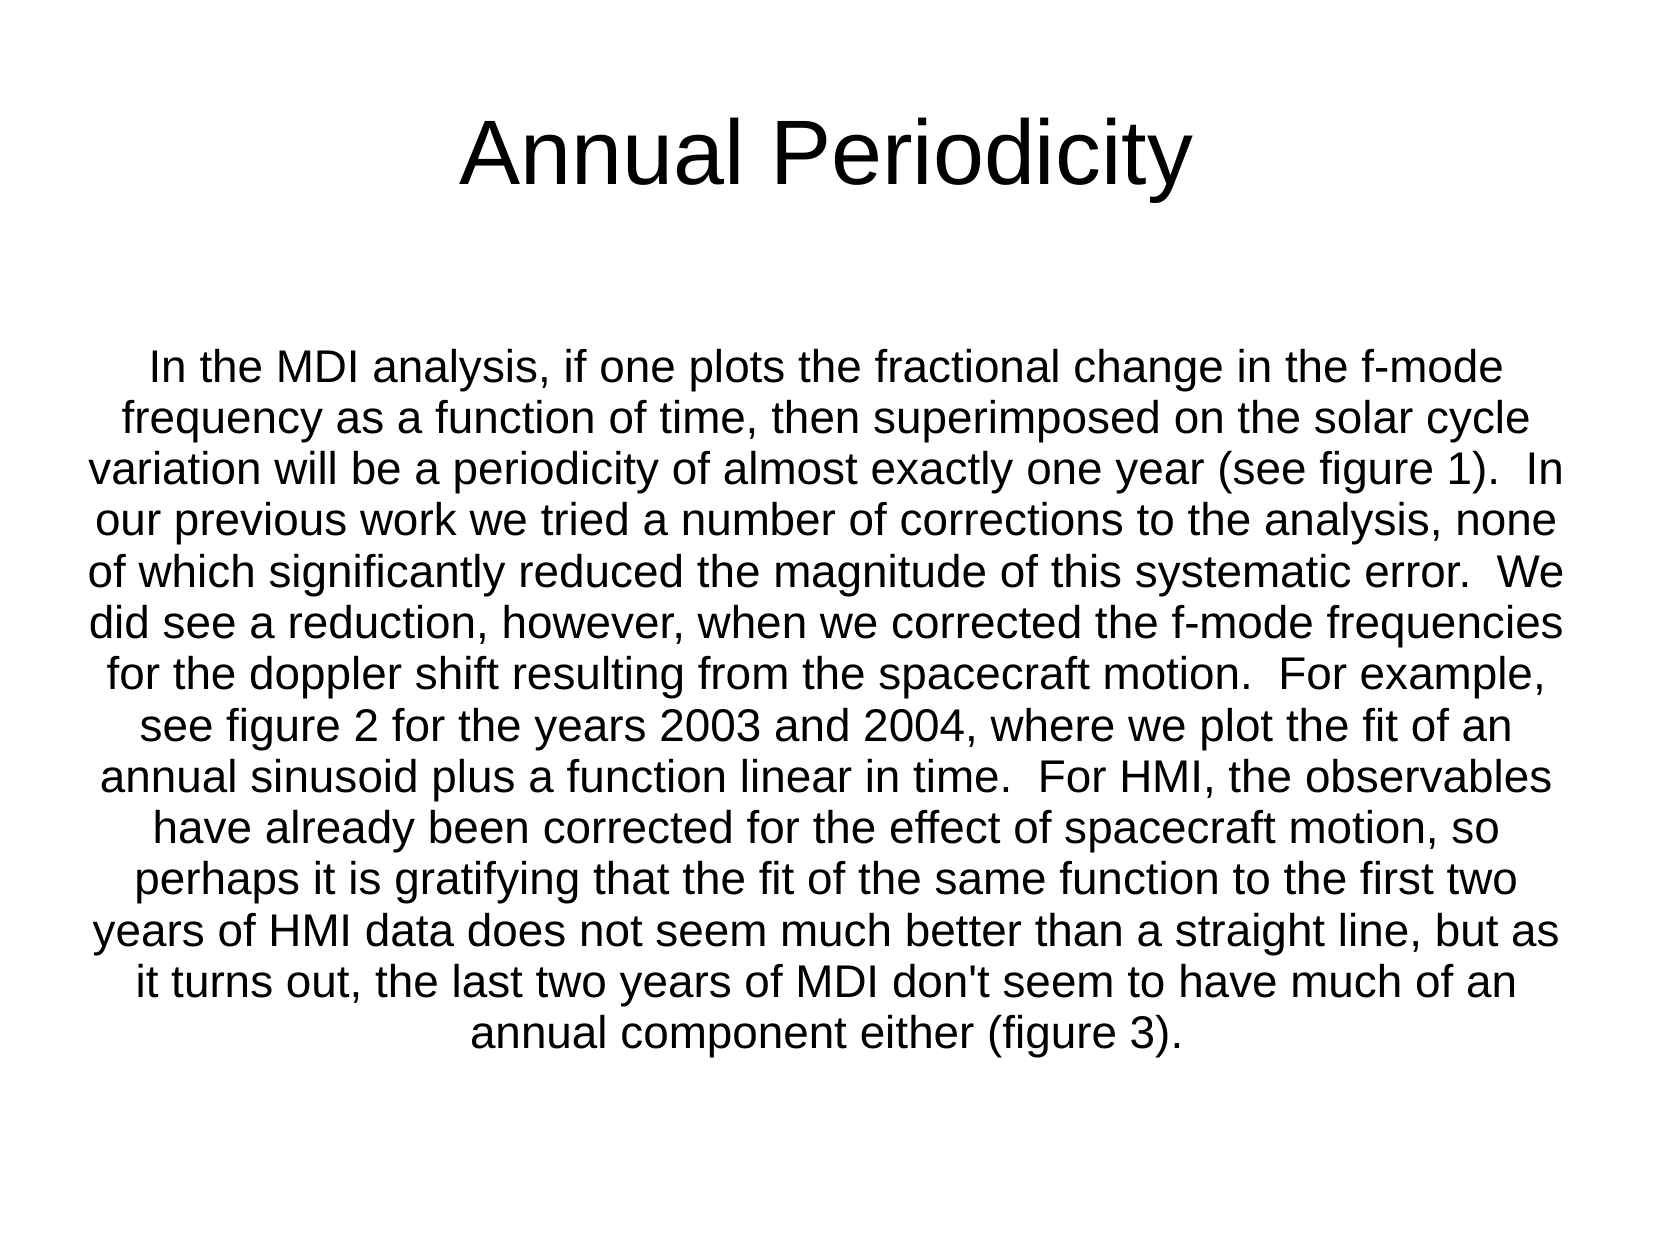

# Annual Periodicity
In the MDI analysis, if one plots the fractional change in the f-mode frequency as a function of time, then superimposed on the solar cycle variation will be a periodicity of almost exactly one year (see figure 1). In our previous work we tried a number of corrections to the analysis, none of which significantly reduced the magnitude of this systematic error. We did see a reduction, however, when we corrected the f-mode frequencies for the doppler shift resulting from the spacecraft motion. For example, see figure 2 for the years 2003 and 2004, where we plot the fit of an annual sinusoid plus a function linear in time. For HMI, the observables have already been corrected for the effect of spacecraft motion, so perhaps it is gratifying that the fit of the same function to the first two years of HMI data does not seem much better than a straight line, but as it turns out, the last two years of MDI don't seem to have much of an annual component either (figure 3).